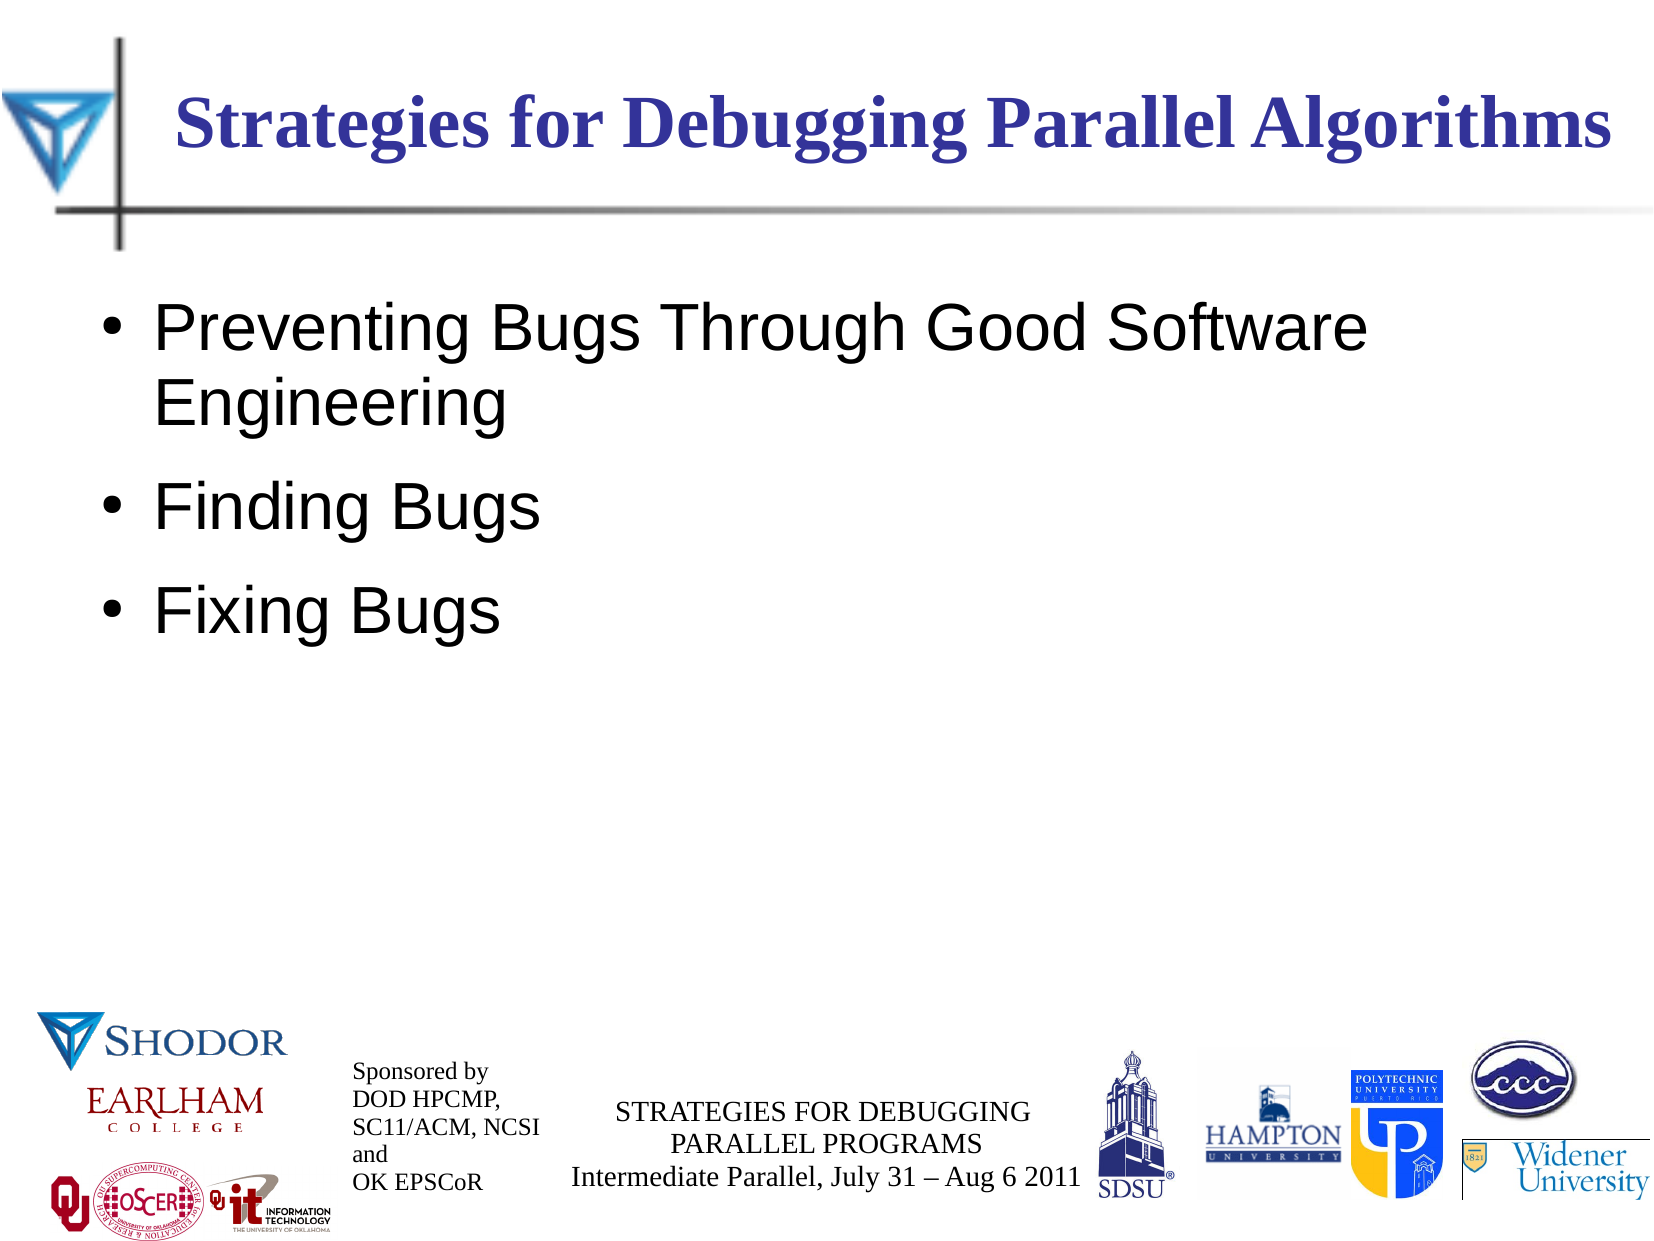

# Strategies for Debugging Parallel Algorithms
Preventing Bugs Through Good Software Engineering
Finding Bugs
Fixing Bugs
Sponsored by DOD HPCMP, SC11/ACM, NCSI and
OK EPSCoR
STRATEGIES FOR DEBUGGING
PARALLEL PROGRAMS
Intermediate Parallel, July 31 – Aug 6 2011